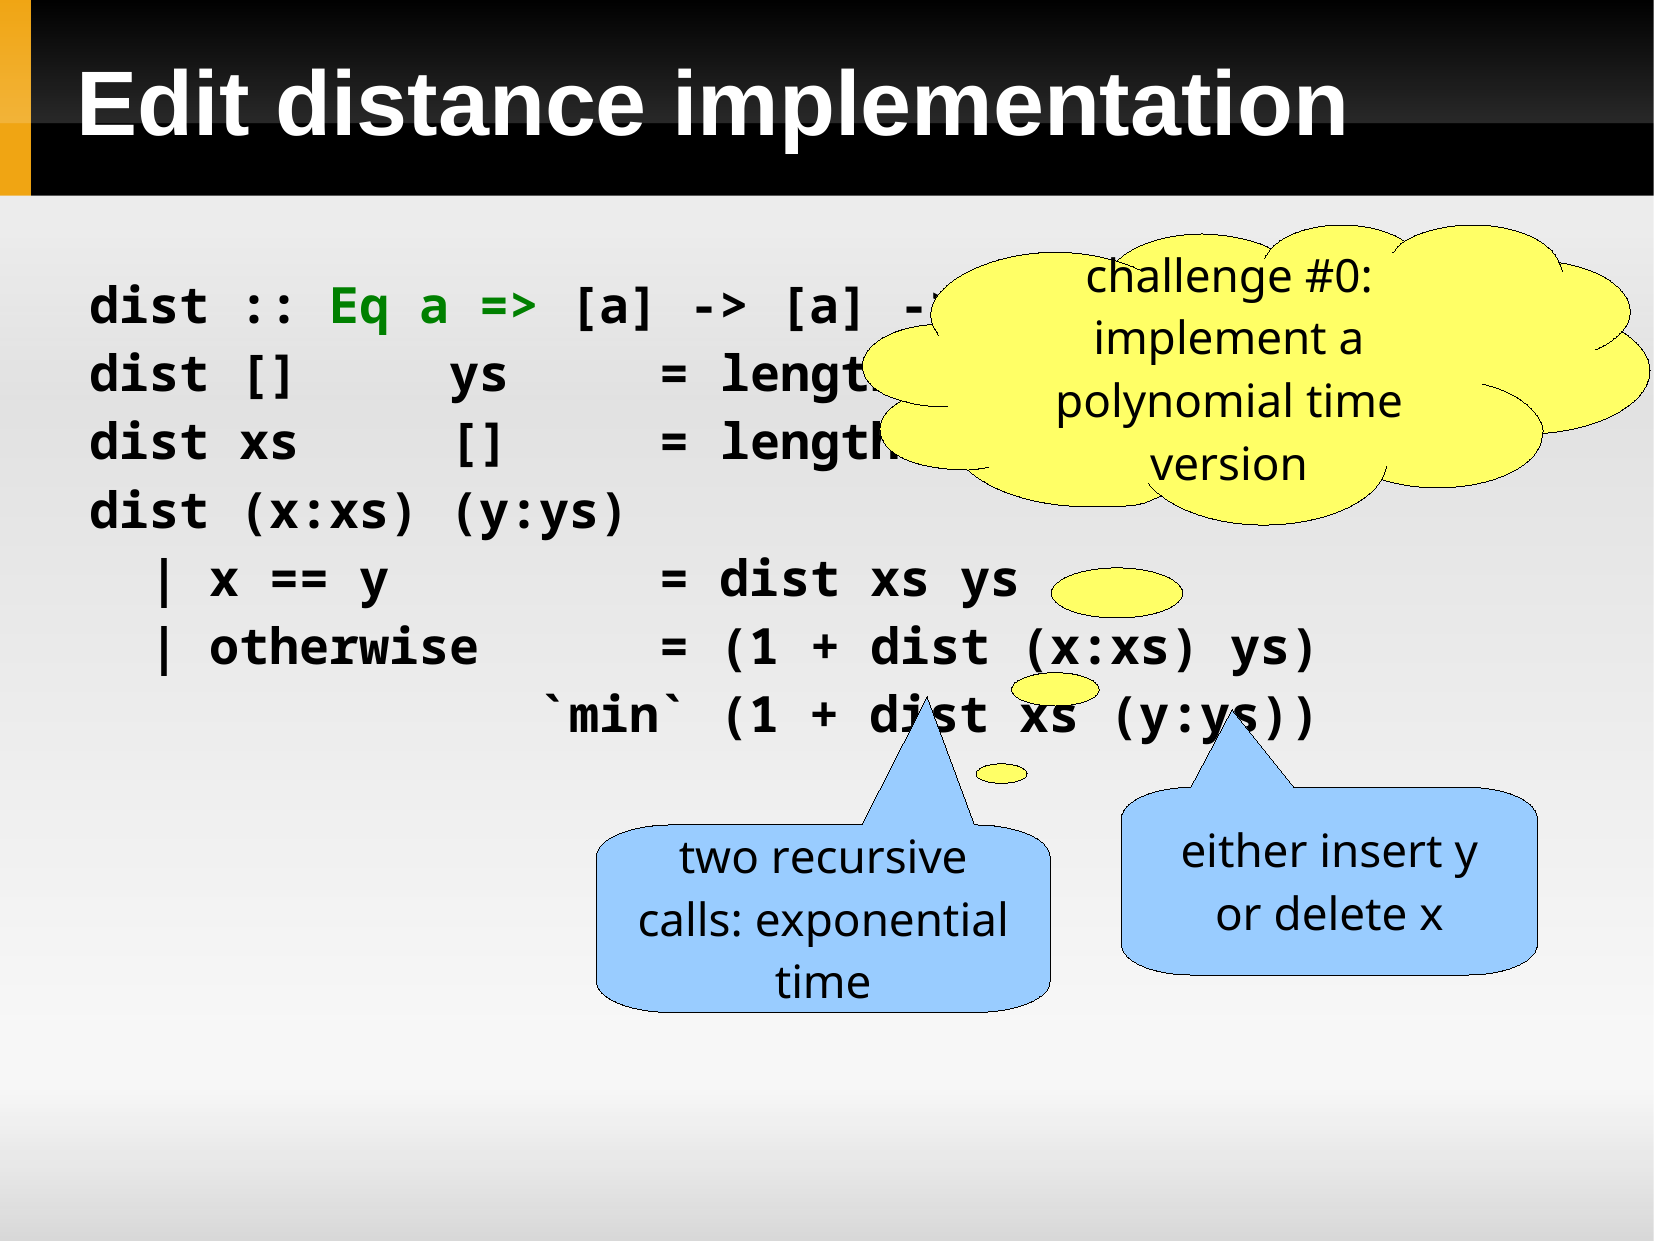

# Edit distance implementation
challenge #0: implement a polynomial time version
dist :: Eq a => [a] -> [a] -> Int
dist [] ys = length ys
dist xs [] = length xs
dist (x:xs) (y:ys)
 | x == y = dist xs ys
 | otherwise = (1 + dist (x:xs) ys)
 `min` (1 + dist xs (y:ys))
either insert y or delete x
two recursive calls: exponential time